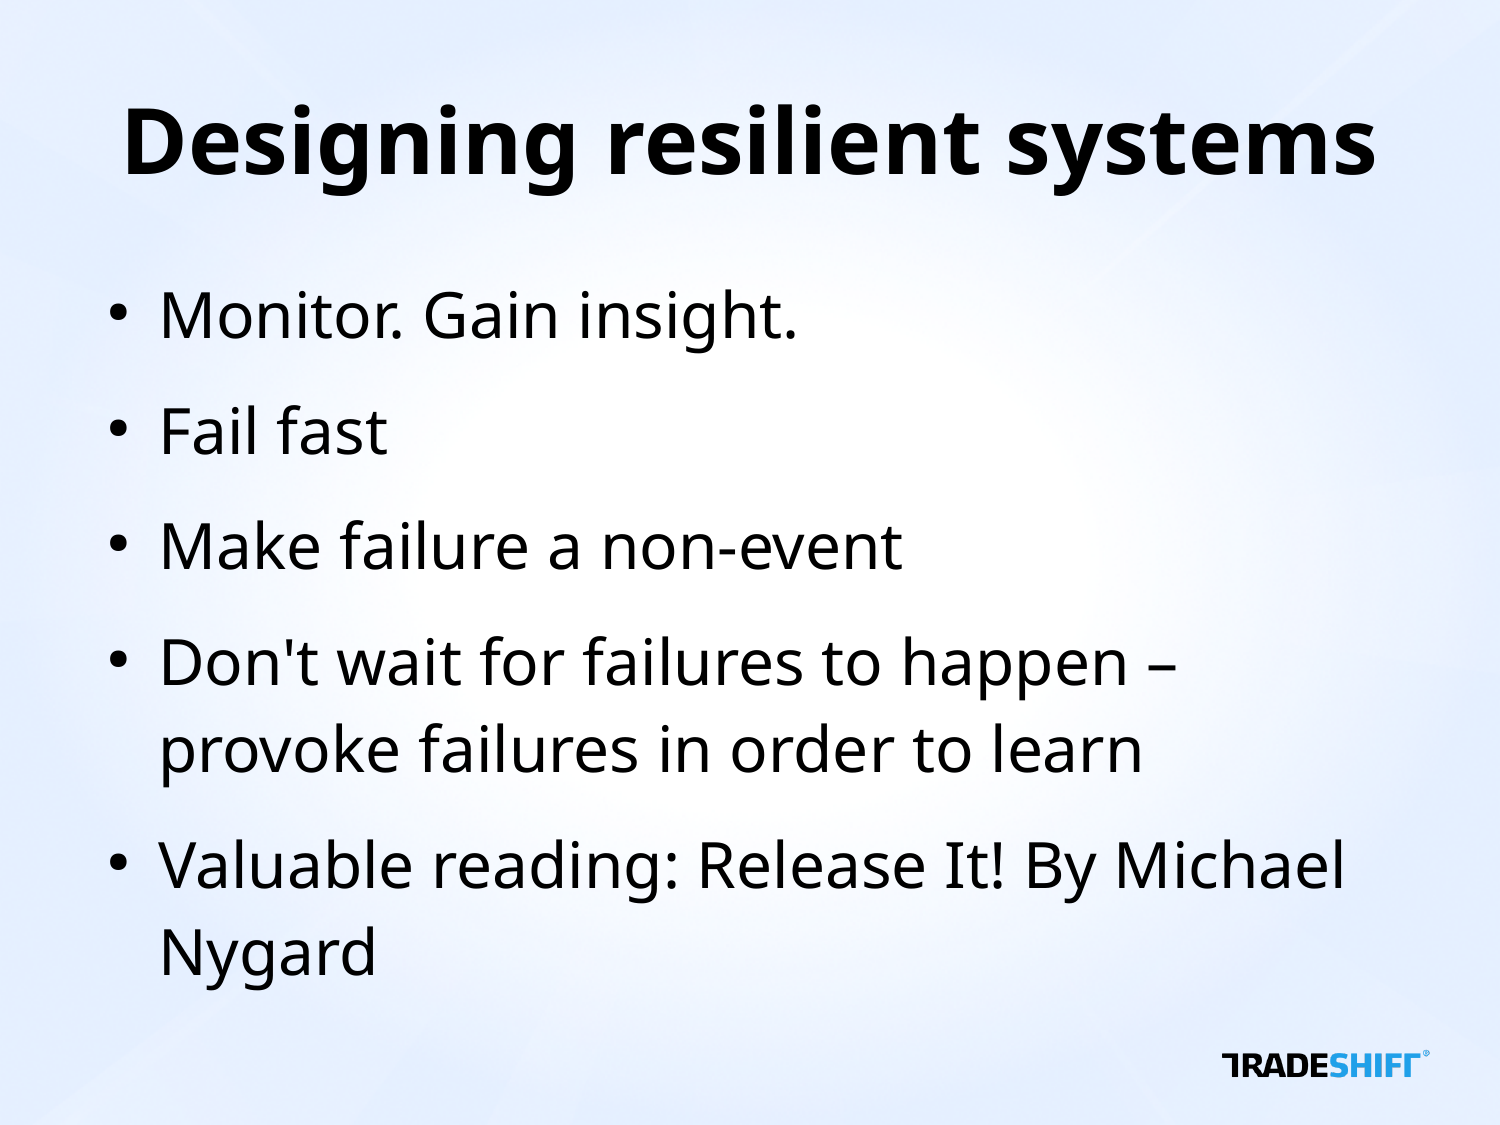

# Designing resilient systems
Monitor. Gain insight.
Fail fast
Make failure a non-event
Don't wait for failures to happen – provoke failures in order to learn
Valuable reading: Release It! By Michael Nygard